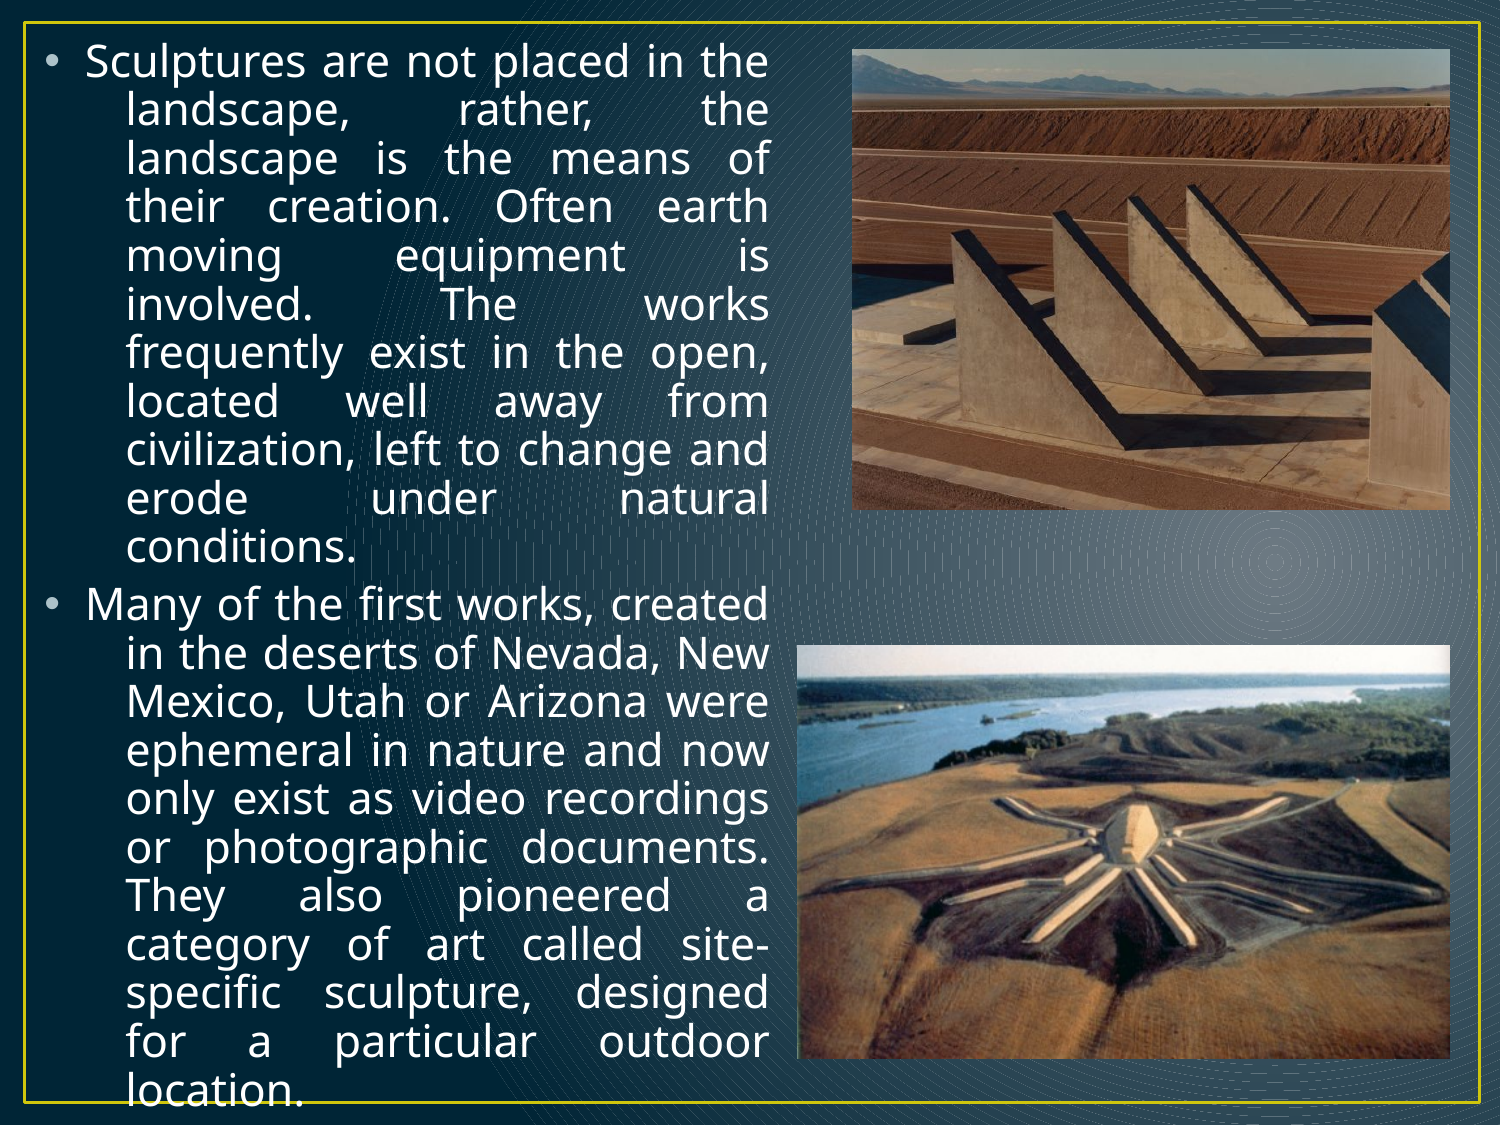

# Sculptures are not placed in the landscape, rather, the landscape is the means of their creation. Often earth moving equipment is involved. The works frequently exist in the open, located well away from civilization, left to change and erode under natural conditions.
Many of the first works, created in the deserts of Nevada, New Mexico, Utah or Arizona were ephemeral in nature and now only exist as video recordings or photographic documents. They also pioneered a category of art called site-specific sculpture, designed for a particular outdoor location.